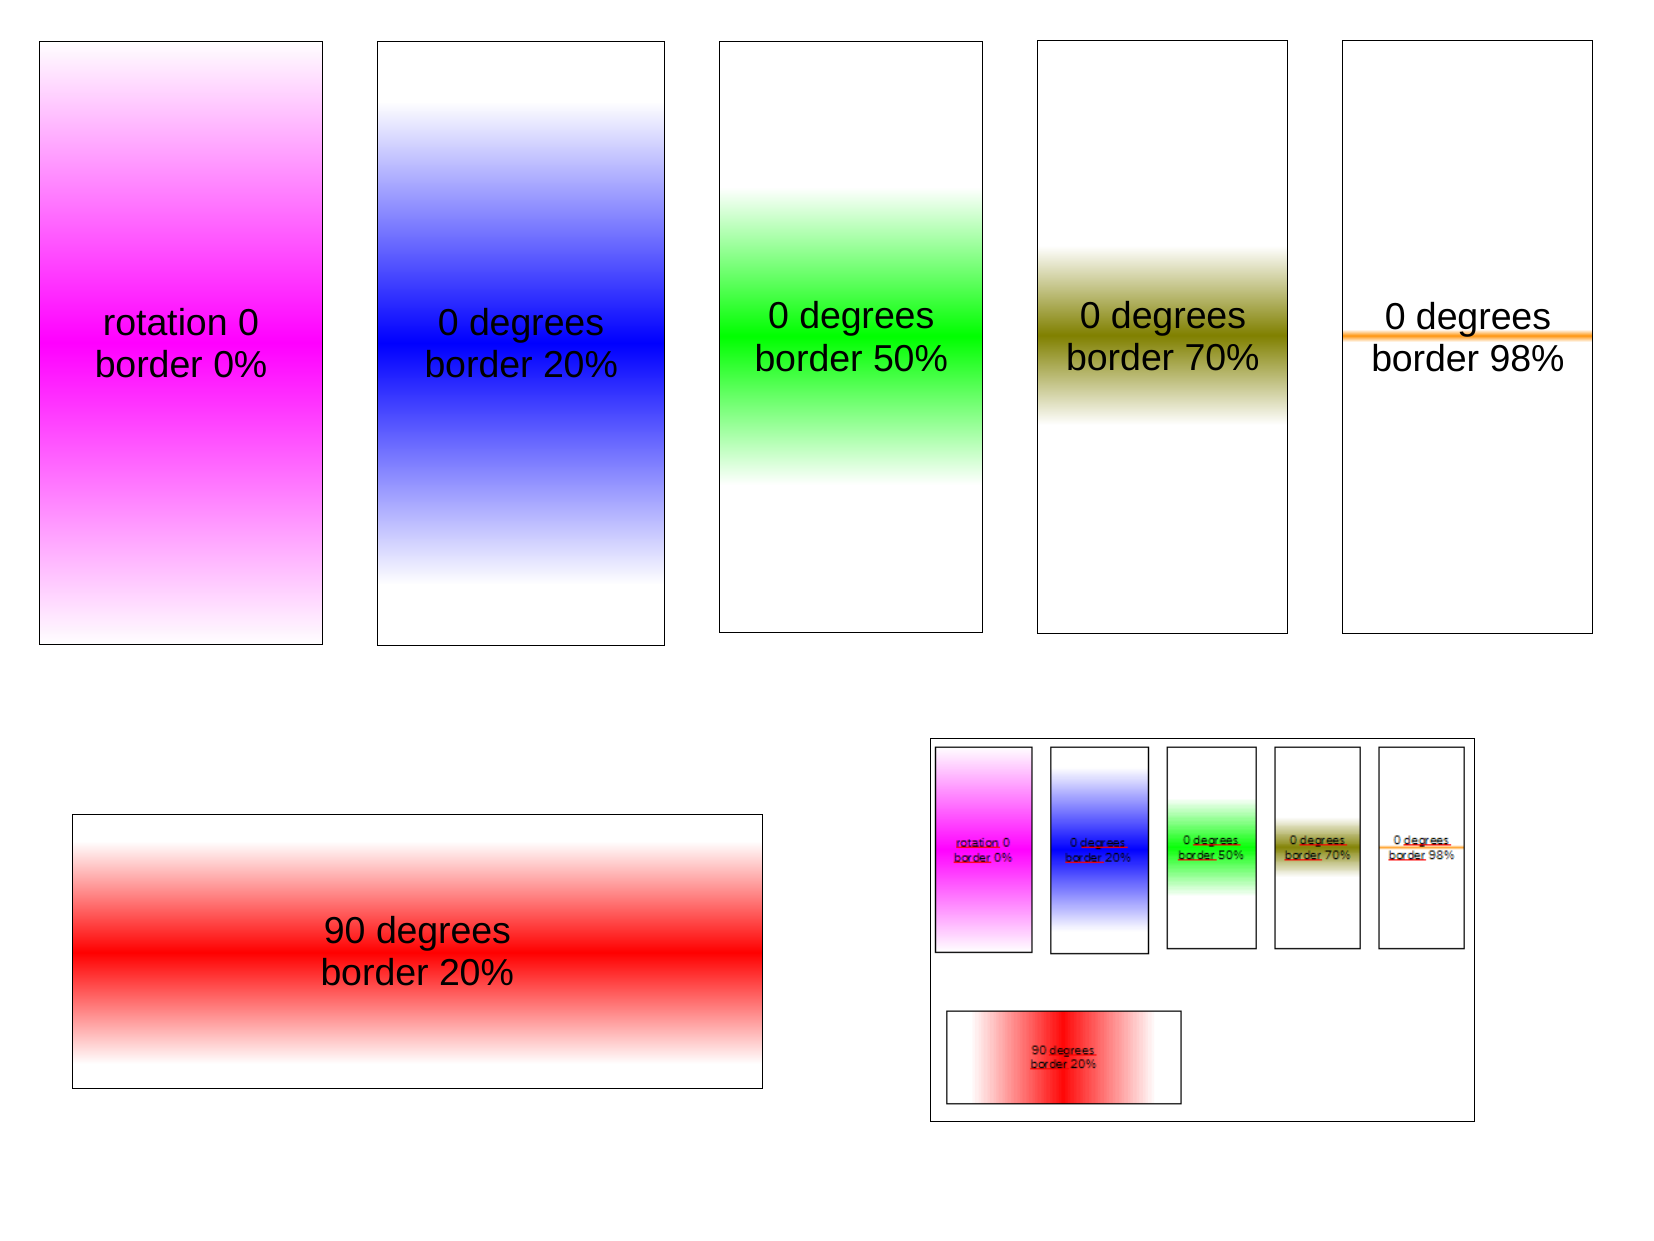

0 degrees
border 70%
0 degrees
border 98%
0 degrees
border 50%
rotation 0
border 0%
0 degrees
border 20%
90 degrees
border 20%